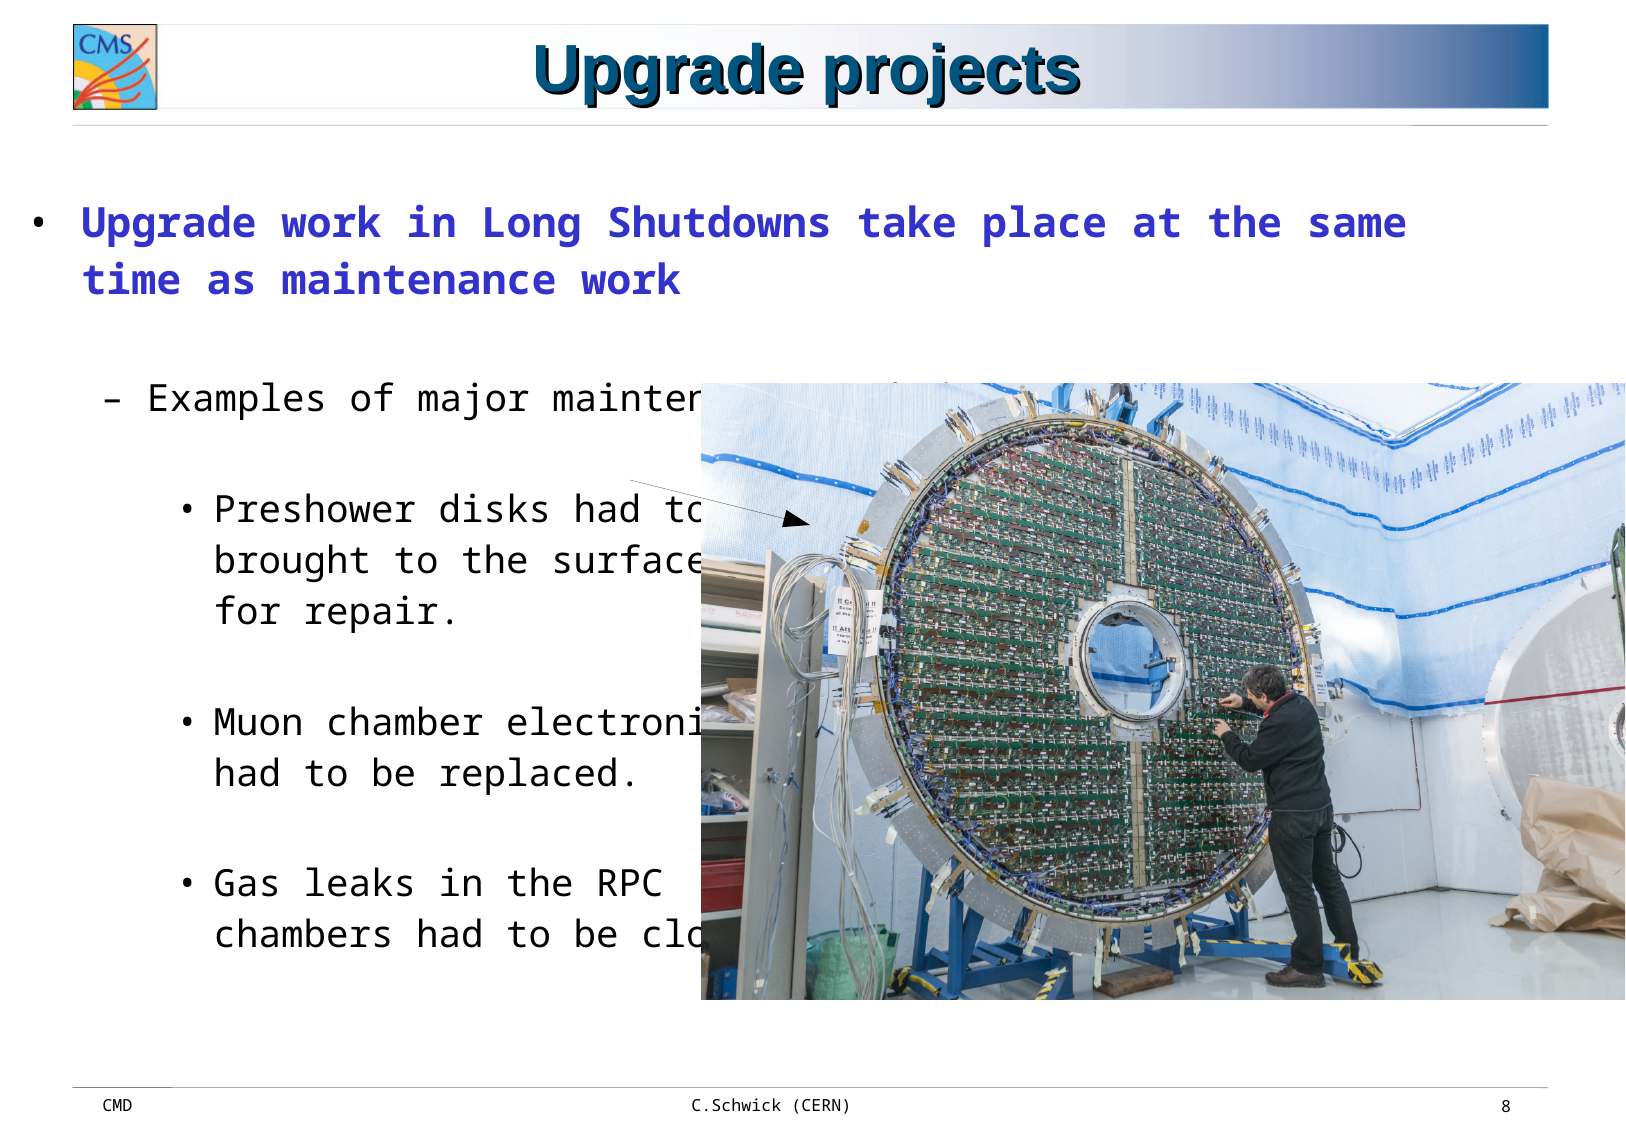

# Upgrade projects
Upgrade work in Long Shutdowns take place at the same time as maintenance work
Examples of major maintenance work in LS1:
Preshower disks had to be
brought to the surface
for repair.
Muon chamber electronics
had to be replaced.
Gas leaks in the RPC
chambers had to be closed.